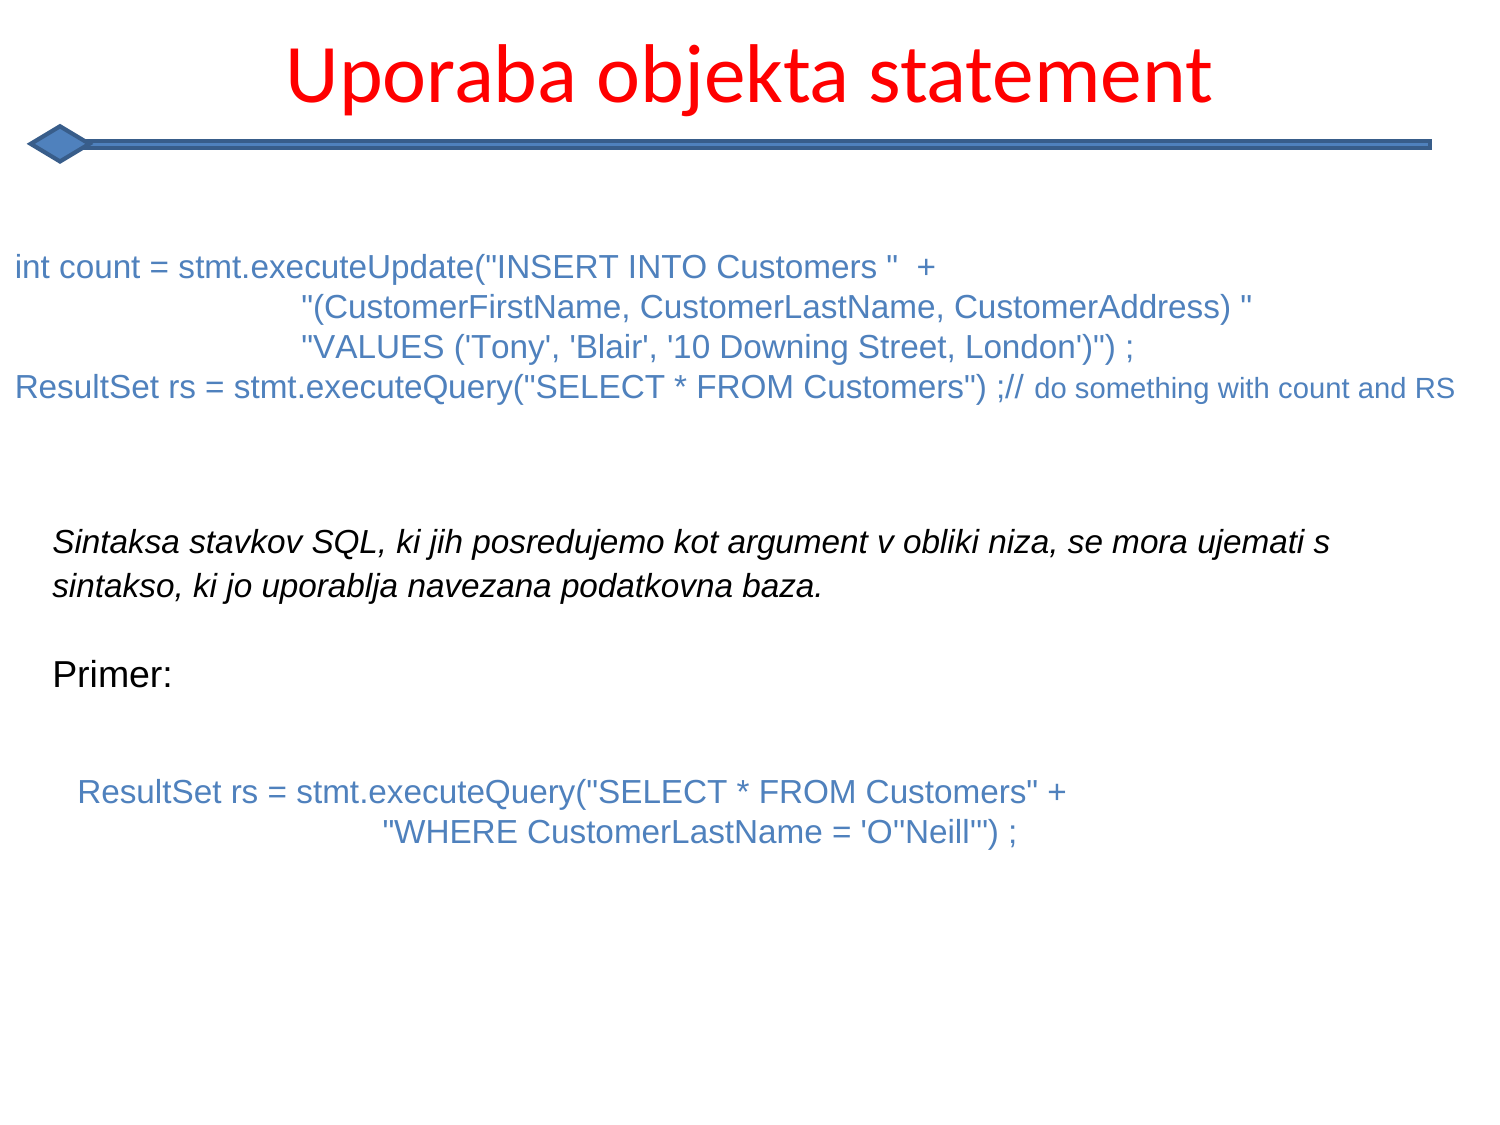

# Uporaba objekta statement
int count = stmt.executeUpdate("INSERT INTO Customers " +
                               "(CustomerFirstName, CustomerLastName, CustomerAddress) "
                               "VALUES ('Tony', 'Blair', '10 Downing Street, London')") ;
ResultSet rs = stmt.executeQuery("SELECT * FROM Customers") ;// do something with count and RS
Sintaksa stavkov SQL, ki jih posredujemo kot argument v obliki niza, se mora ujemati s sintakso, ki jo uporablja navezana podatkovna baza.
Primer:
ResultSet rs = stmt.executeQuery("SELECT * FROM Customers" +
                                 "WHERE CustomerLastName = 'O''Neill'") ;